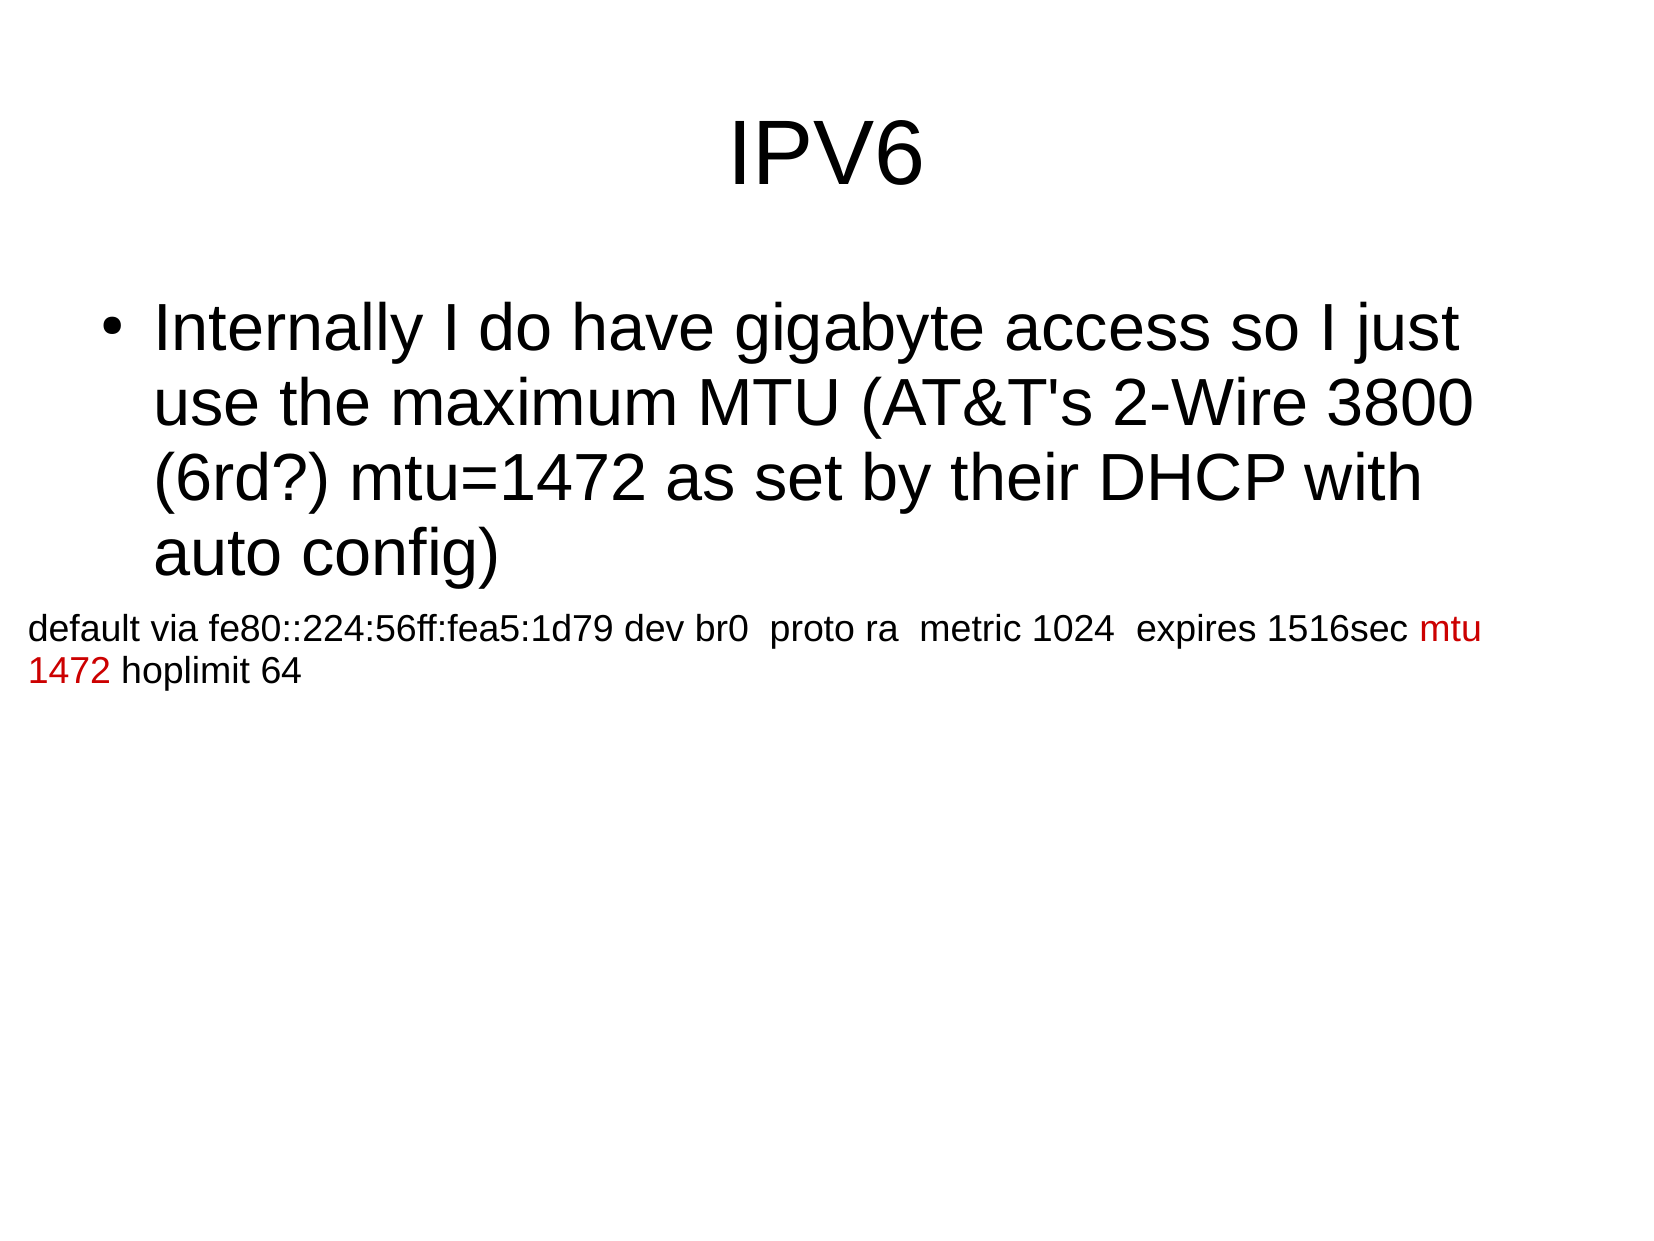

# IPV6
Internally I do have gigabyte access so I just use the maximum MTU (AT&T's 2-Wire 3800 (6rd?) mtu=1472 as set by their DHCP with auto config)
default via fe80::224:56ff:fea5:1d79 dev br0 proto ra metric 1024 expires 1516sec mtu 1472 hoplimit 64